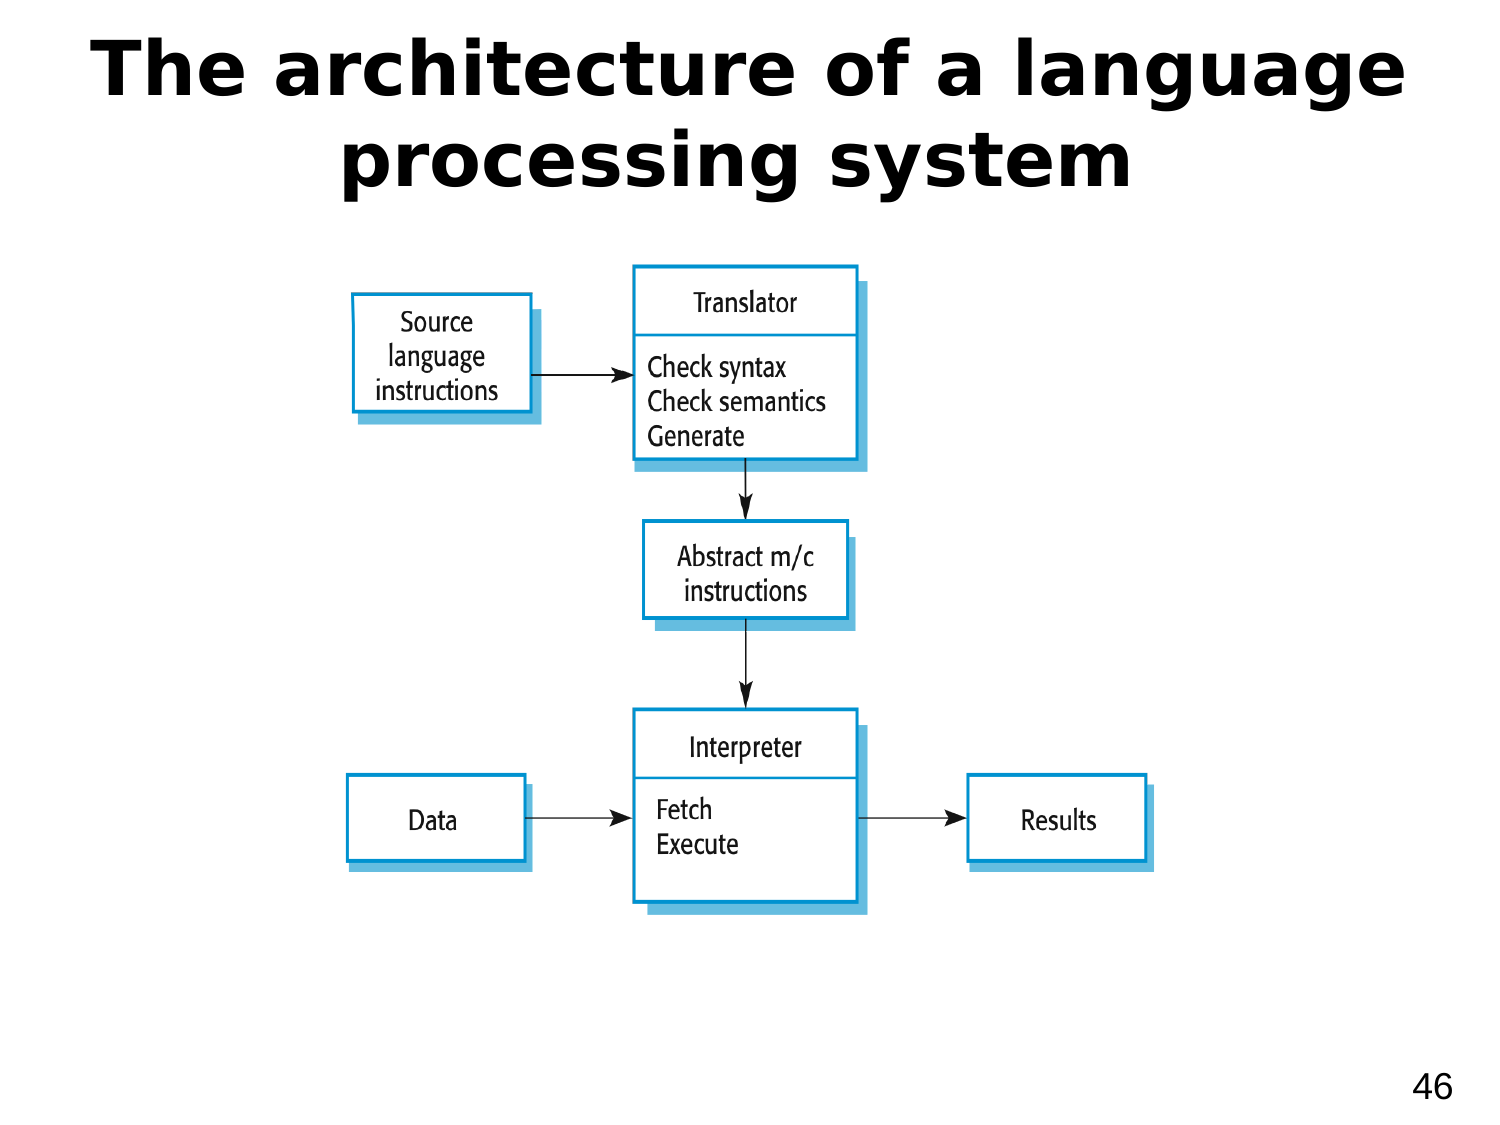

# The architecture of a language processing system